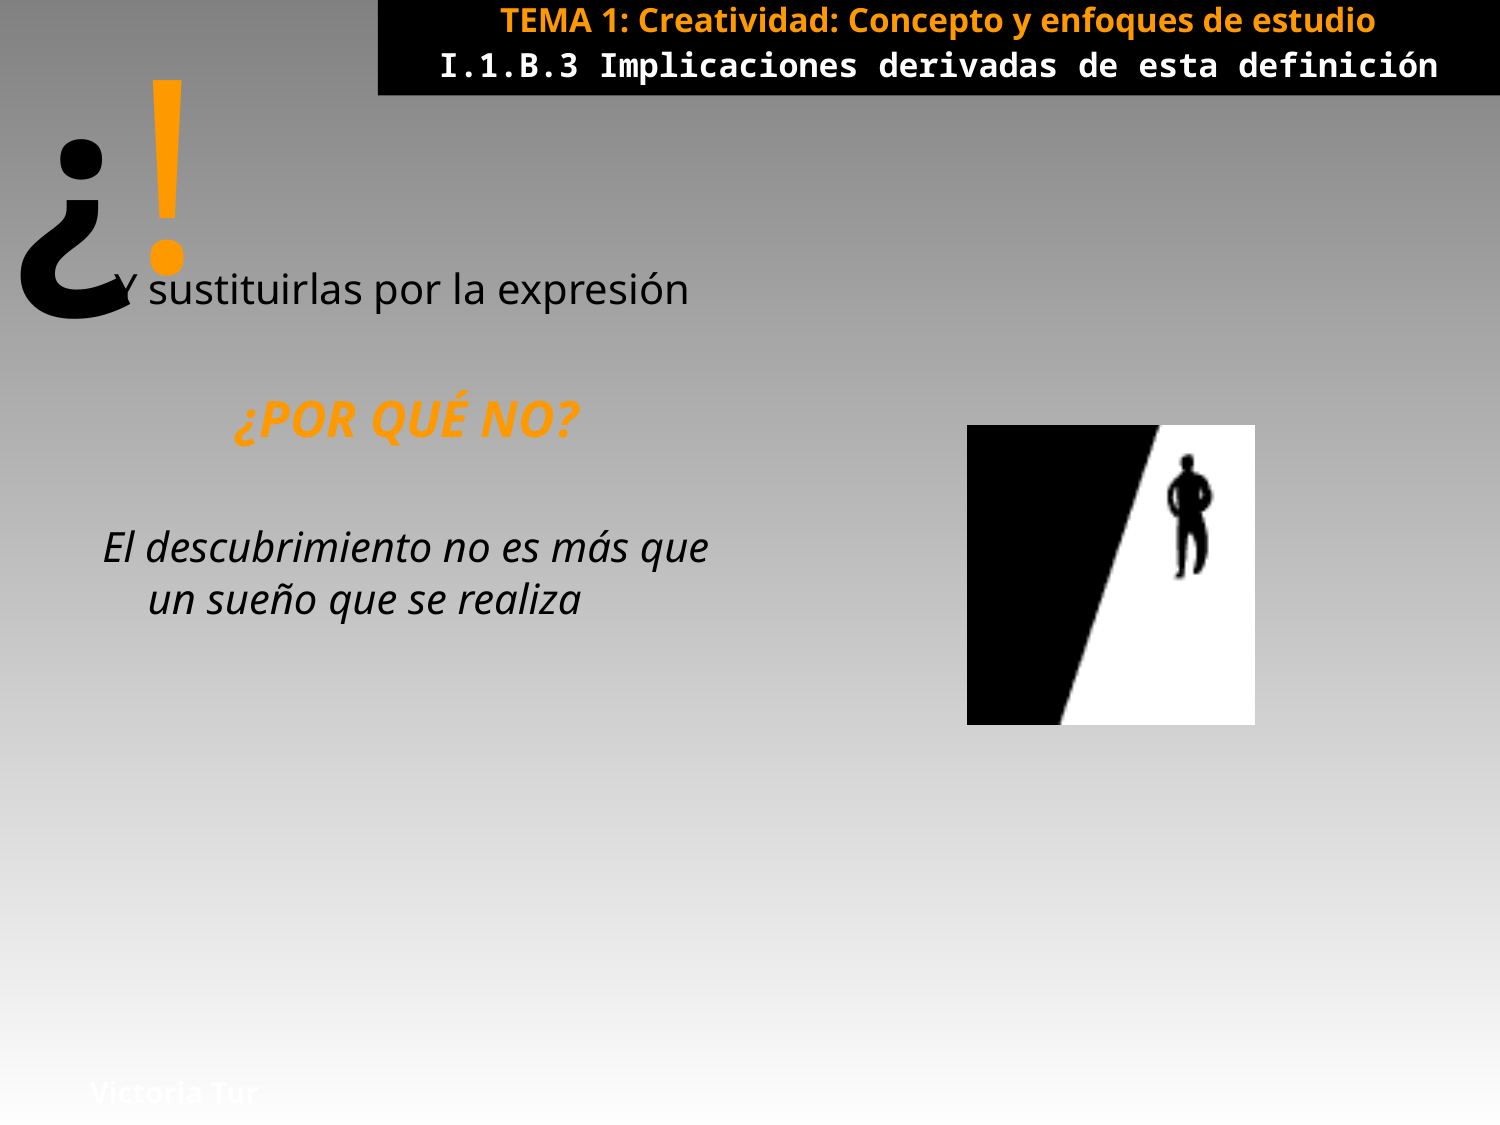

TEMA 1: Creatividad: Concepto y enfoques de estudio
I.1.B.3 Implicaciones derivadas de esta definición
# Y sustituirlas por la expresión
¿POR QUÉ NO?
 El descubrimiento no es más que un sueño que se realiza